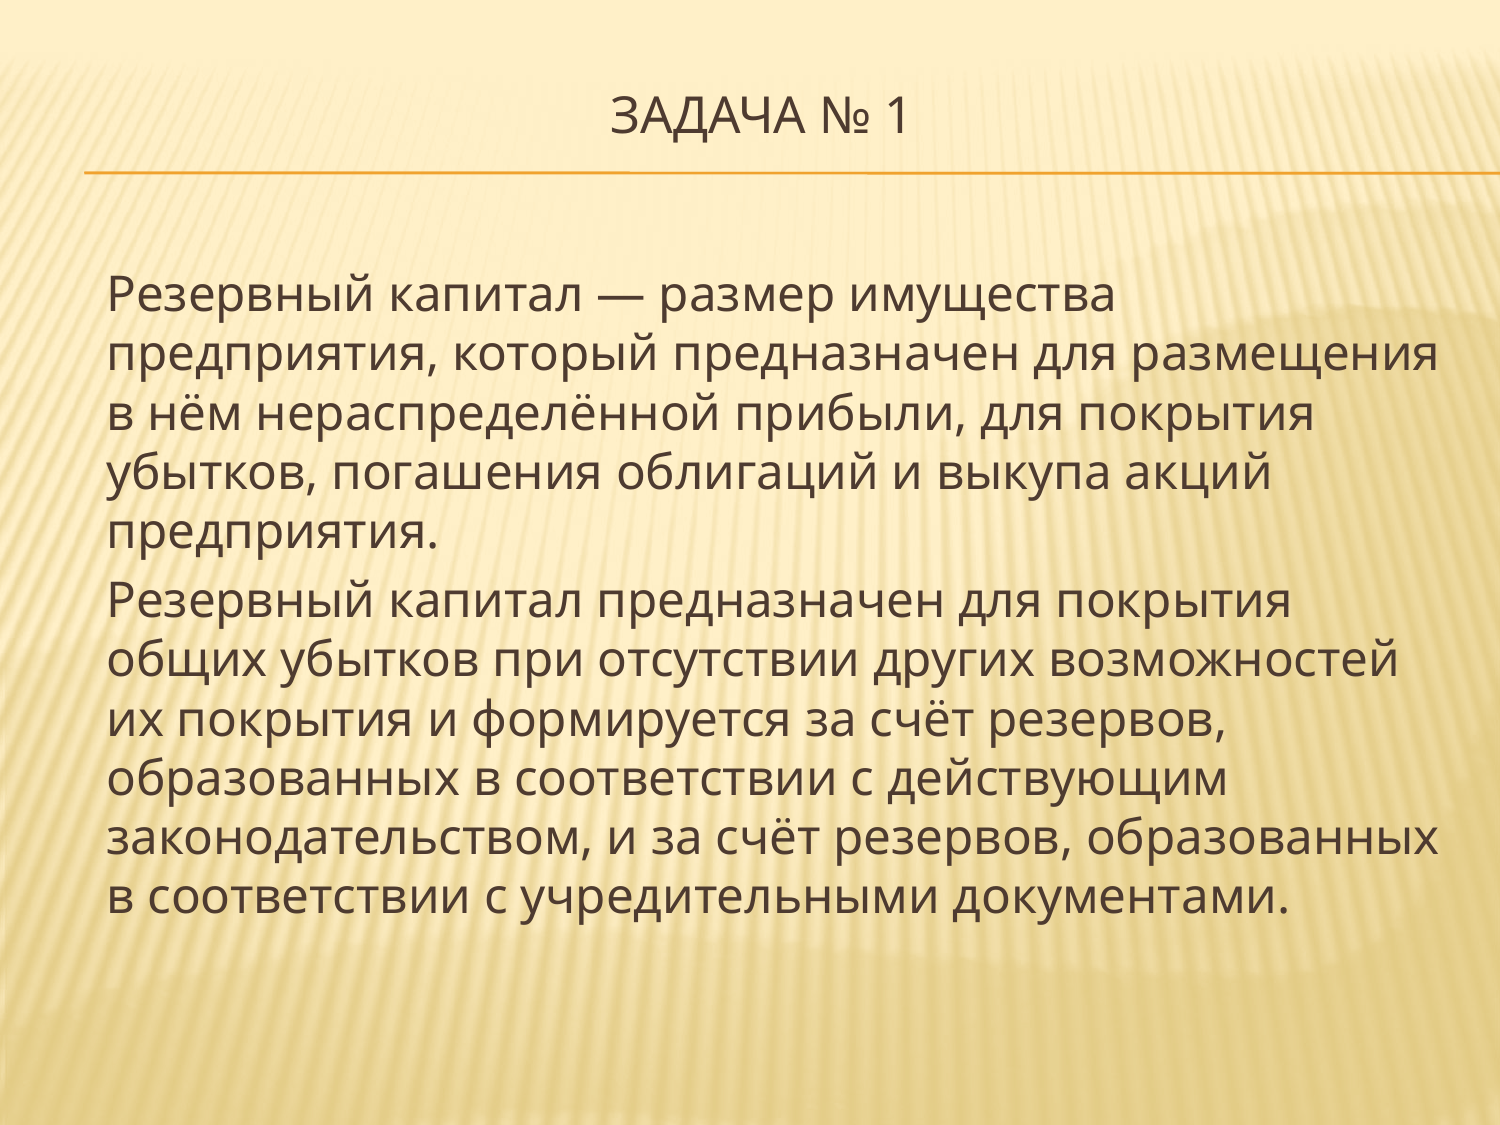

# Задача № 1
		Резервный капитал — размер имущества предприятия, который предназначен для размещения в нём нераспределённой прибыли, для покрытия убытков, погашения облигаций и выкупа акций предприятия.
		Резервный капитал предназначен для покрытия общих убытков при отсутствии других возможностей их покрытия и формируется за счёт резервов, образованных в соответствии с действующим законодательством, и за счёт резервов, образованных в соответствии с учредительными документами.